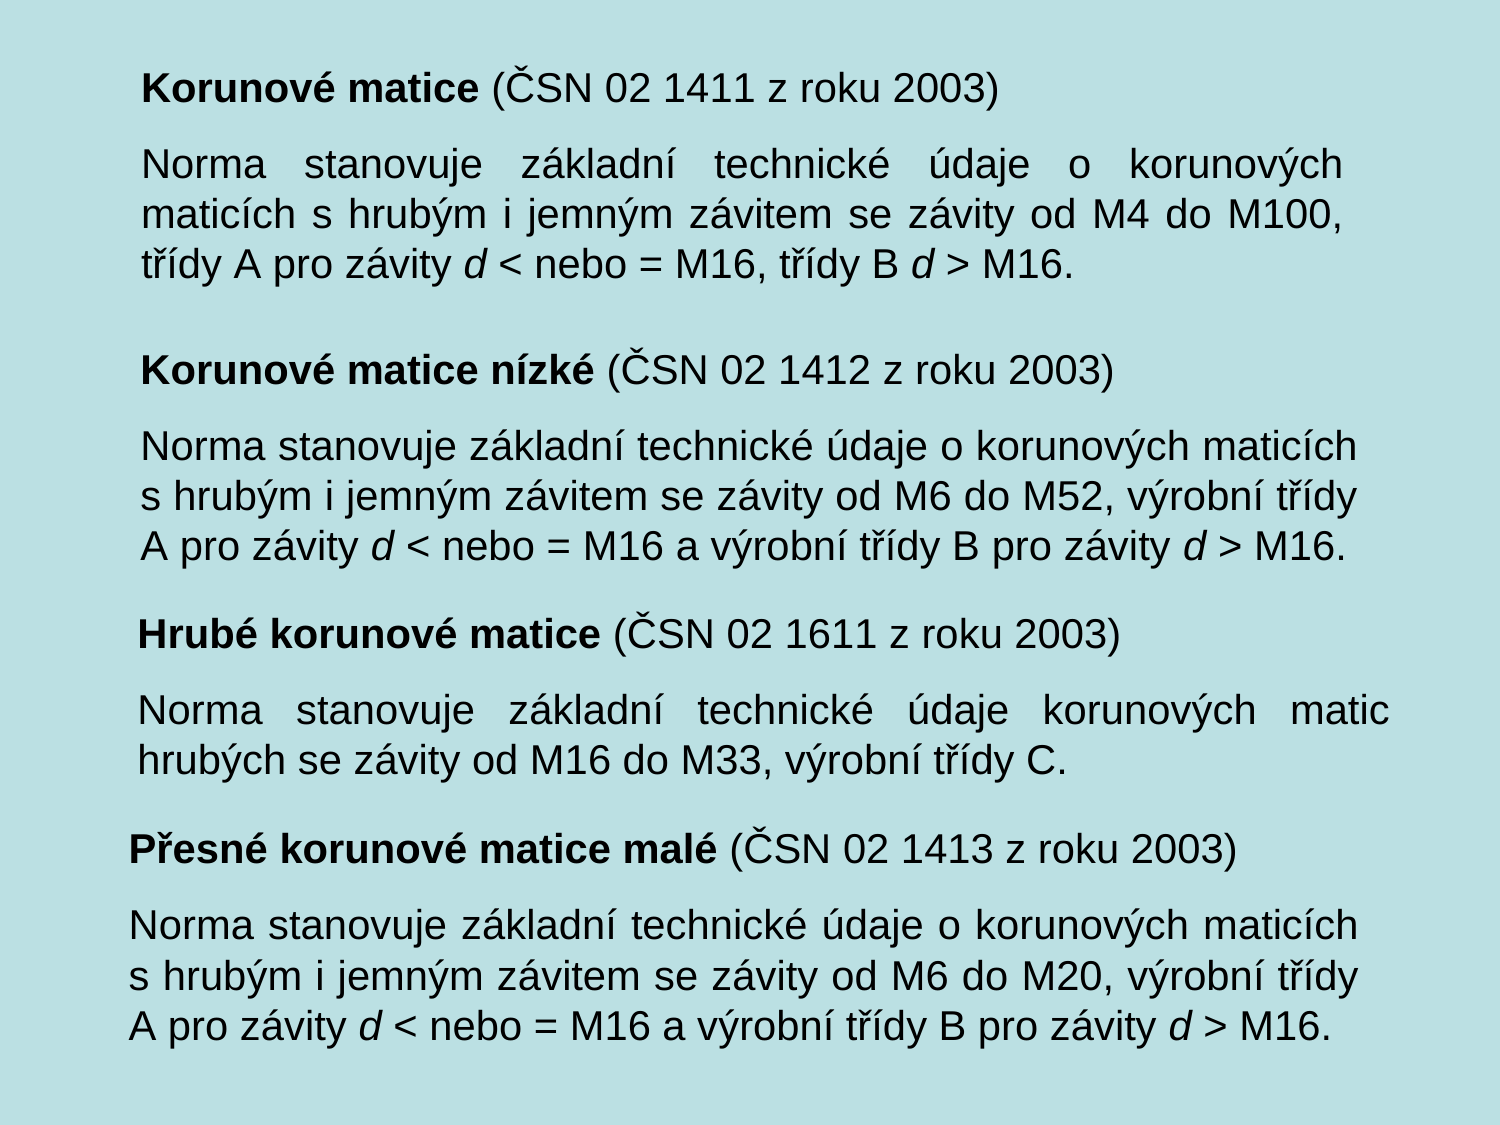

Korunové matice (ČSN 02 1411 z roku 2003)
Norma stanovuje základní technické údaje o korunových maticích s hrubým i jemným závitem se závity od M4 do M100, třídy A pro závity d < nebo = M16, třídy B d > M16.
Korunové matice nízké (ČSN 02 1412 z roku 2003)
Norma stanovuje základní technické údaje o korunových maticích s hrubým i jemným závitem se závity od M6 do M52, výrobní třídy A pro závity d < nebo = M16 a výrobní třídy B pro závity d > M16.
Hrubé korunové matice (ČSN 02 1611 z roku 2003)
Norma stanovuje základní technické údaje korunových matic hrubých se závity od M16 do M33, výrobní třídy C.
Přesné korunové matice malé (ČSN 02 1413 z roku 2003)
Norma stanovuje základní technické údaje o korunových maticích s hrubým i jemným závitem se závity od M6 do M20, výrobní třídy A pro závity d < nebo = M16 a výrobní třídy B pro závity d > M16.